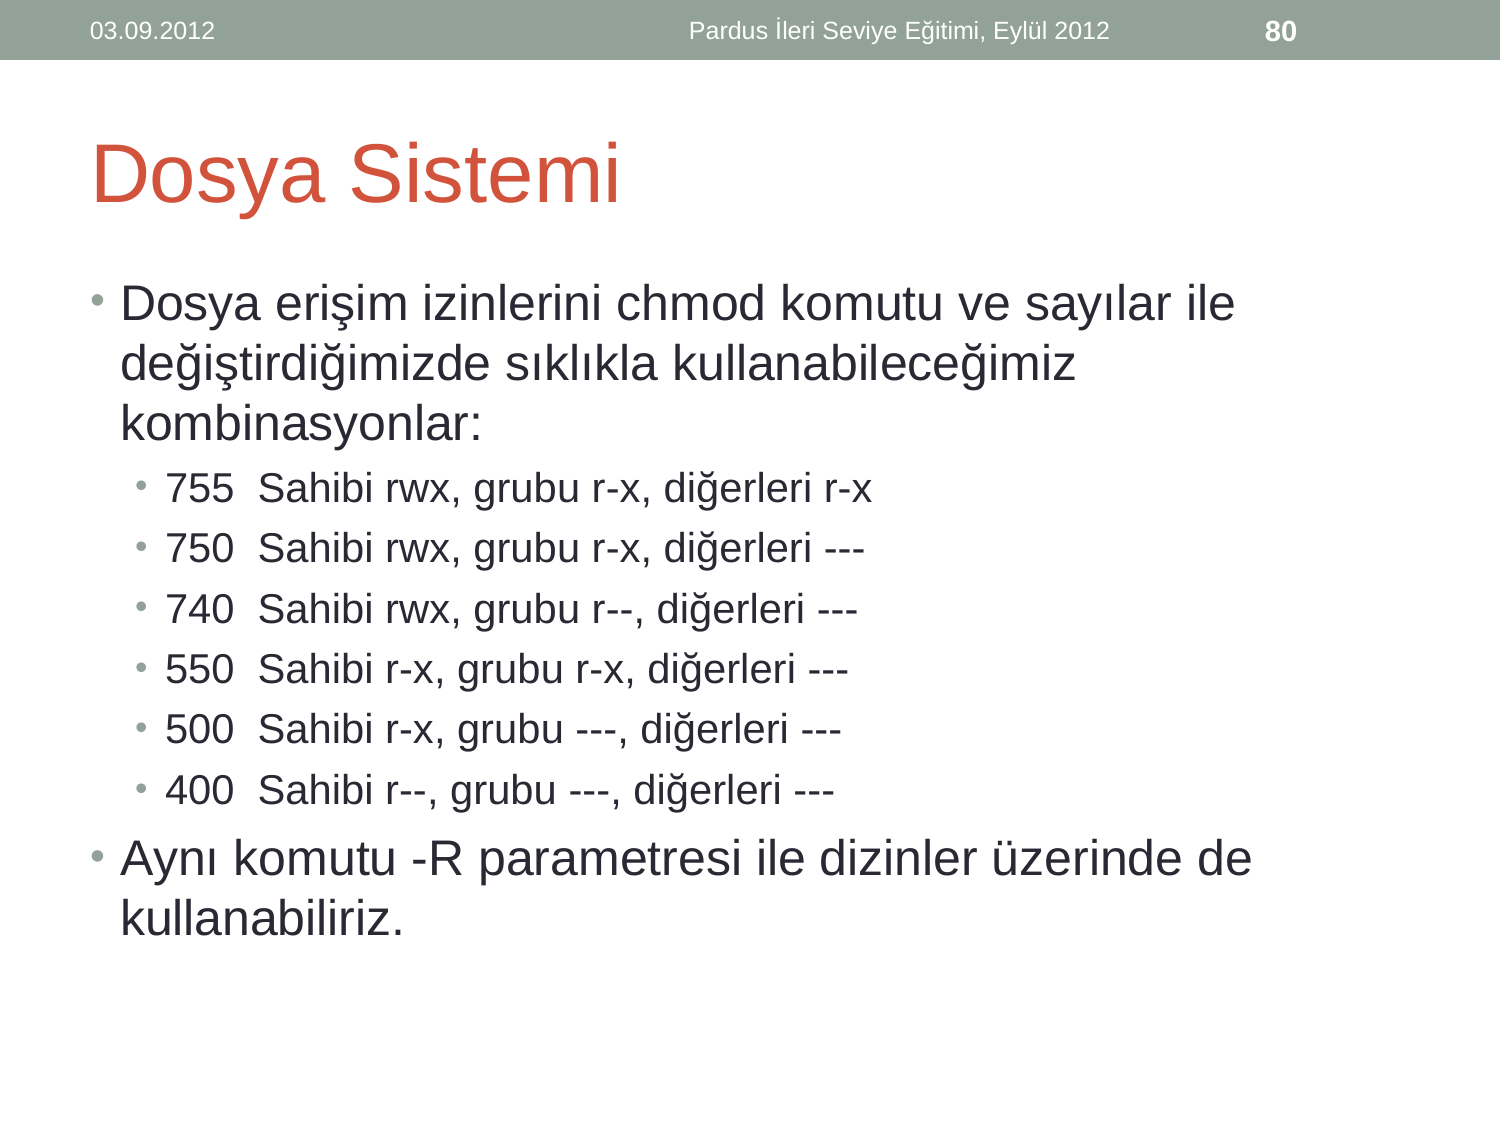

03.09.2012
Pardus İleri Seviye Eğitimi, Eylül 2012
# Dosya Sistemi
Dosya erişim izinlerini chmod komutu ve sayılar ile değiştirdiğimizde sıklıkla kullanabileceğimiz kombinasyonlar:
755 Sahibi rwx, grubu r-x, diğerleri r-x
750 Sahibi rwx, grubu r-x, diğerleri ---
740 Sahibi rwx, grubu r--, diğerleri ---
550 Sahibi r-x, grubu r-x, diğerleri ---
500 Sahibi r-x, grubu ---, diğerleri ---
400 Sahibi r--, grubu ---, diğerleri ---
Aynı komutu -R parametresi ile dizinler üzerinde de kullanabiliriz.